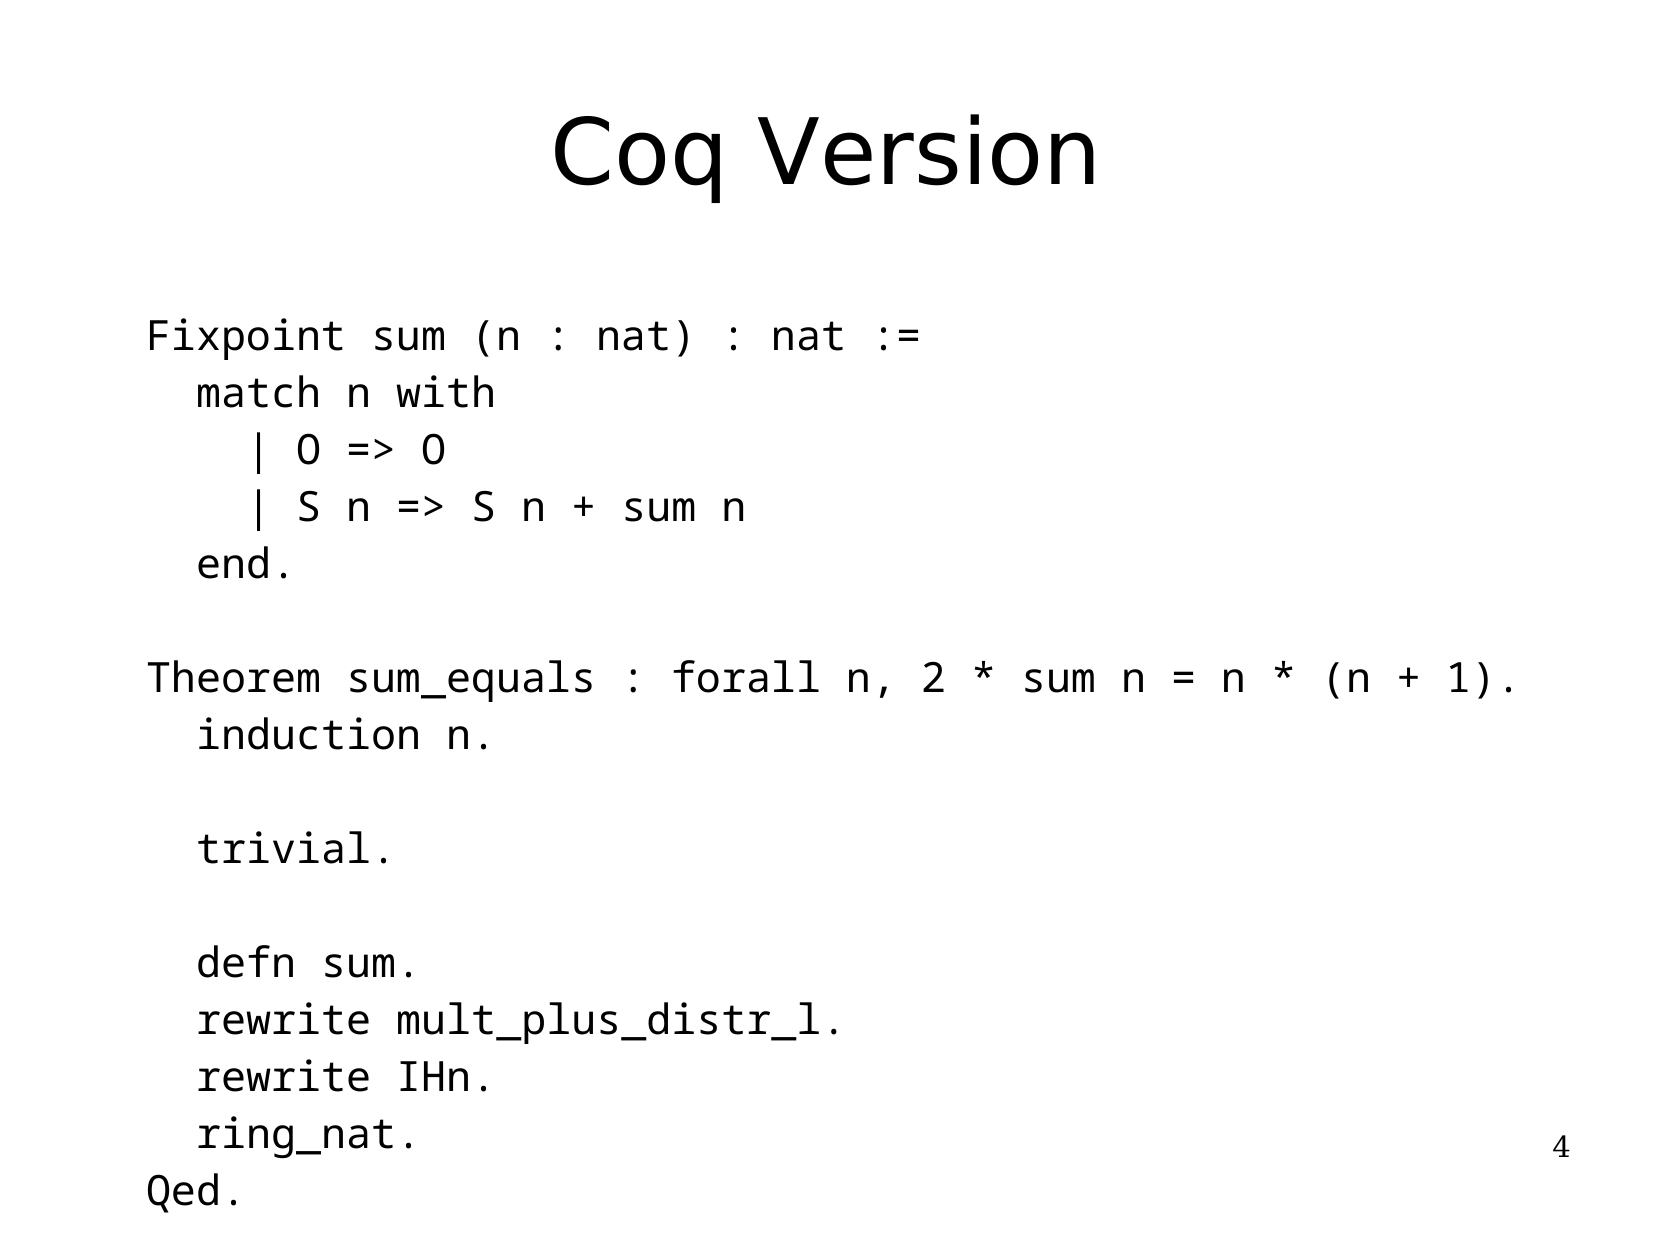

# Coq Version
Fixpoint sum (n : nat) : nat :=
 match n with
 | O => O
 | S n => S n + sum n
 end.
Theorem sum_equals : forall n, 2 * sum n = n * (n + 1).
 induction n.
 trivial.
 defn sum.
 rewrite mult_plus_distr_l.
 rewrite IHn.
 ring_nat.
Qed.
4